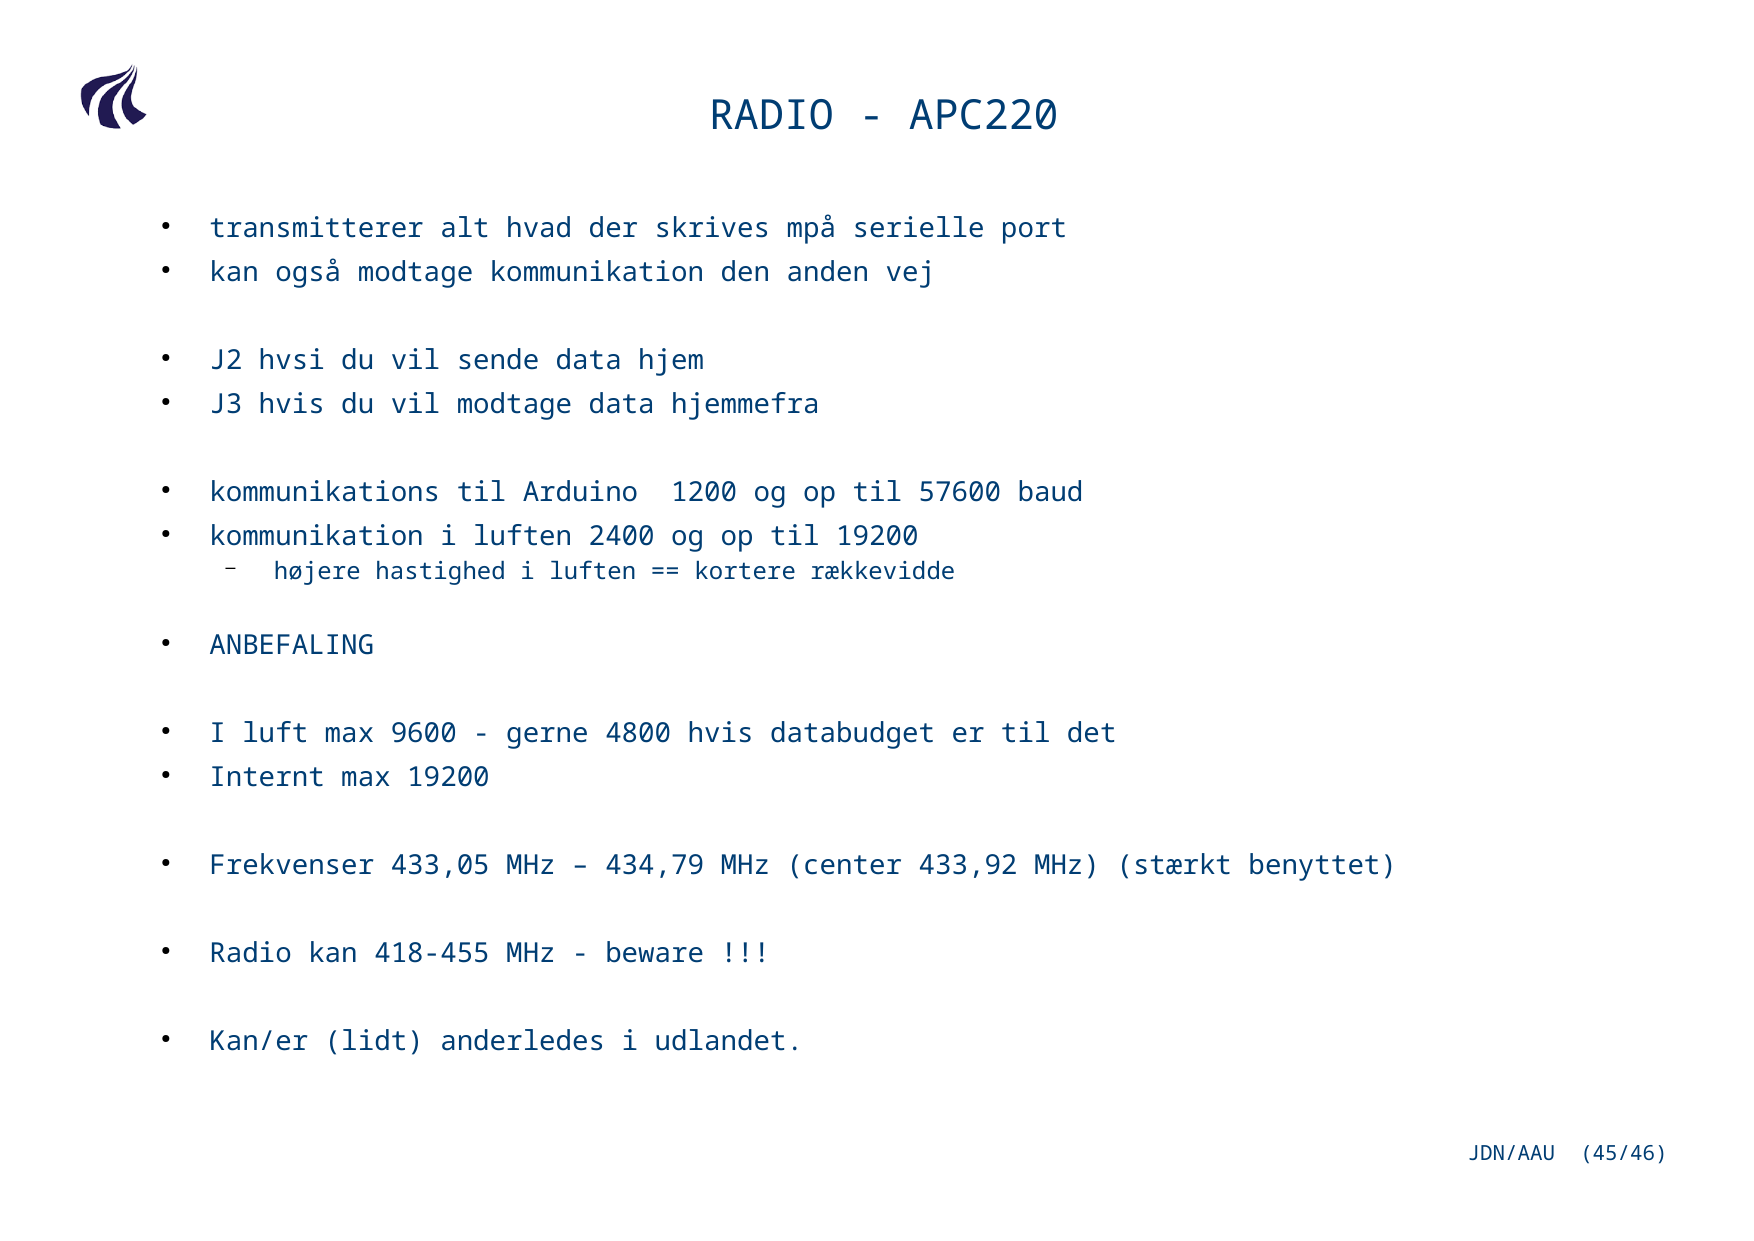

# RADIO - APC220
transmitterer alt hvad der skrives mpå serielle port
kan også modtage kommunikation den anden vej
J2 hvsi du vil sende data hjem
J3 hvis du vil modtage data hjemmefra
kommunikations til Arduino 1200 og op til 57600 baud
kommunikation i luften 2400 og op til 19200
højere hastighed i luften == kortere rækkevidde
ANBEFALING
I luft max 9600 - gerne 4800 hvis databudget er til det
Internt max 19200
Frekvenser 433,05 MHz – 434,79 MHz (center 433,92 MHz) (stærkt benyttet)
Radio kan 418-455 MHz - beware !!!
Kan/er (lidt) anderledes i udlandet.